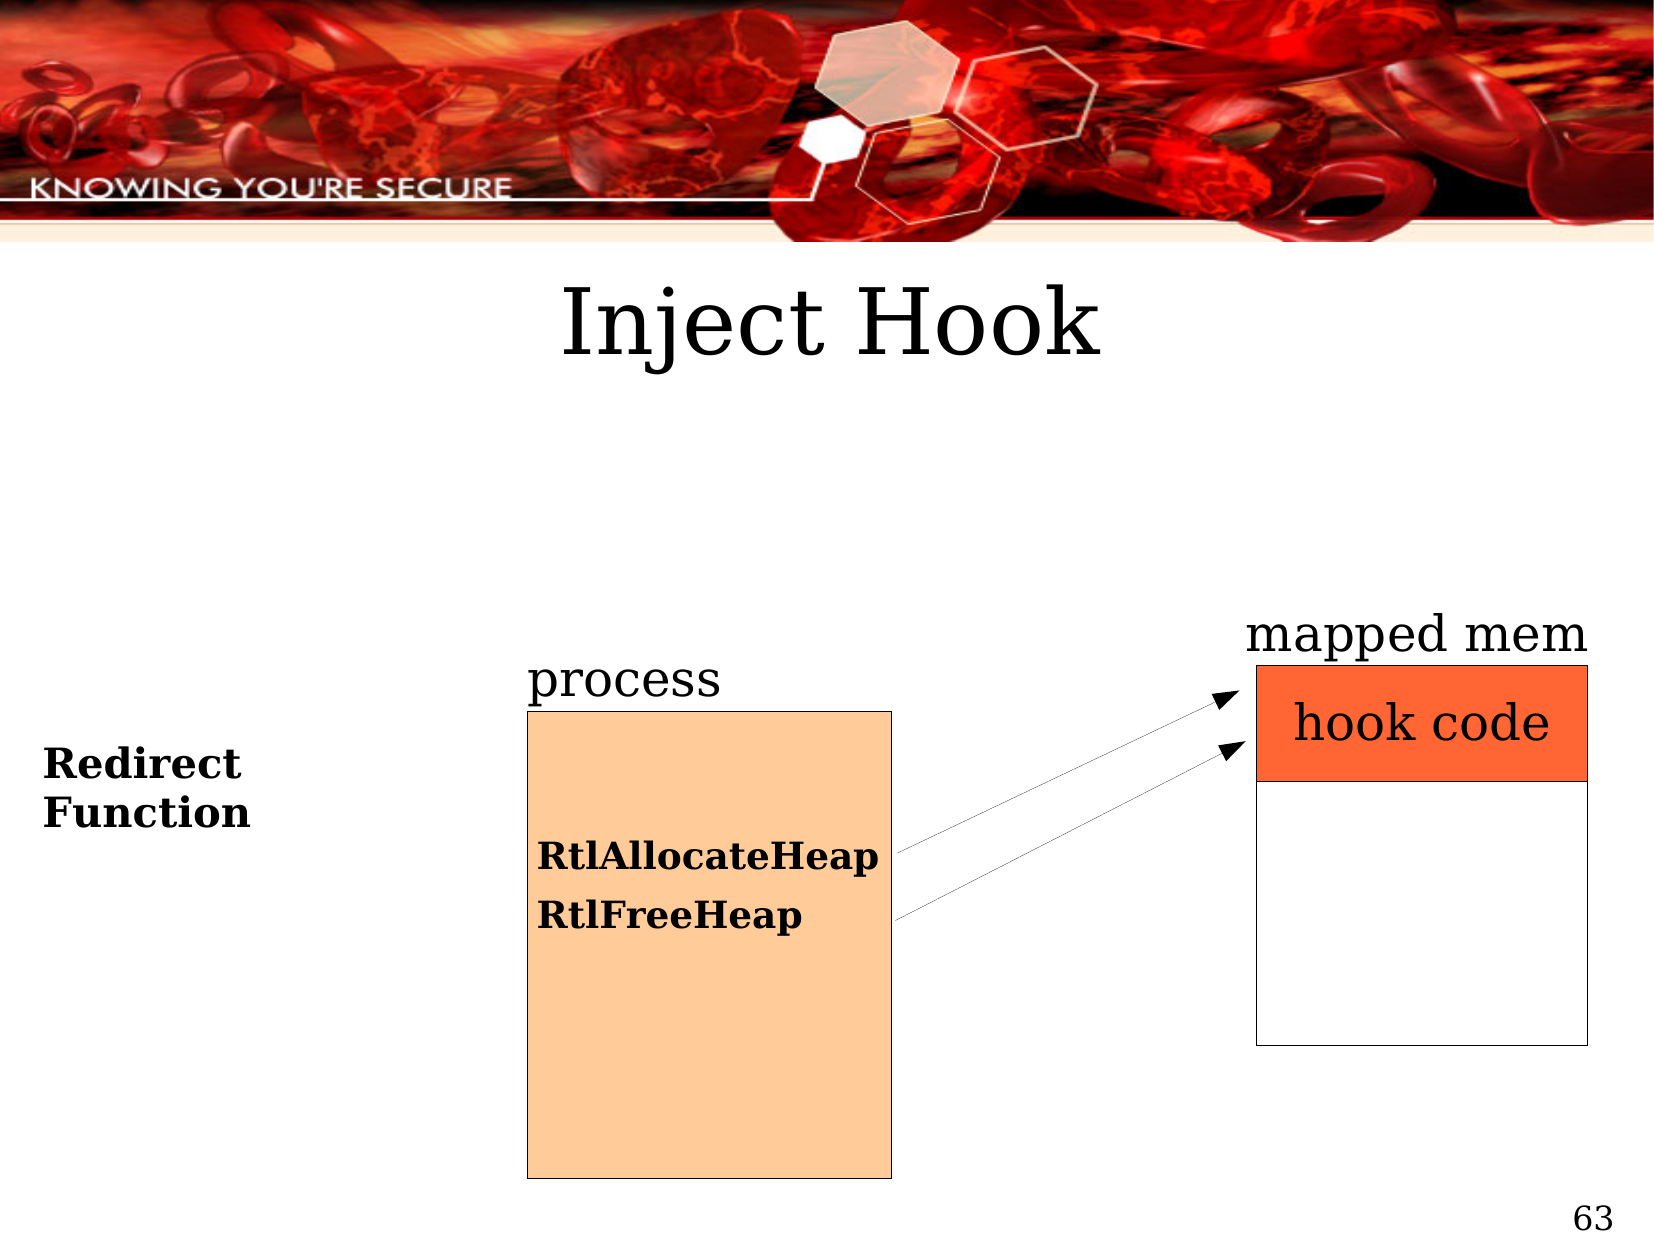

# Inject Hook
mapped mem
process
hook code
Redirect
Function
RtlAllocateHeap
RtlFreeHeap